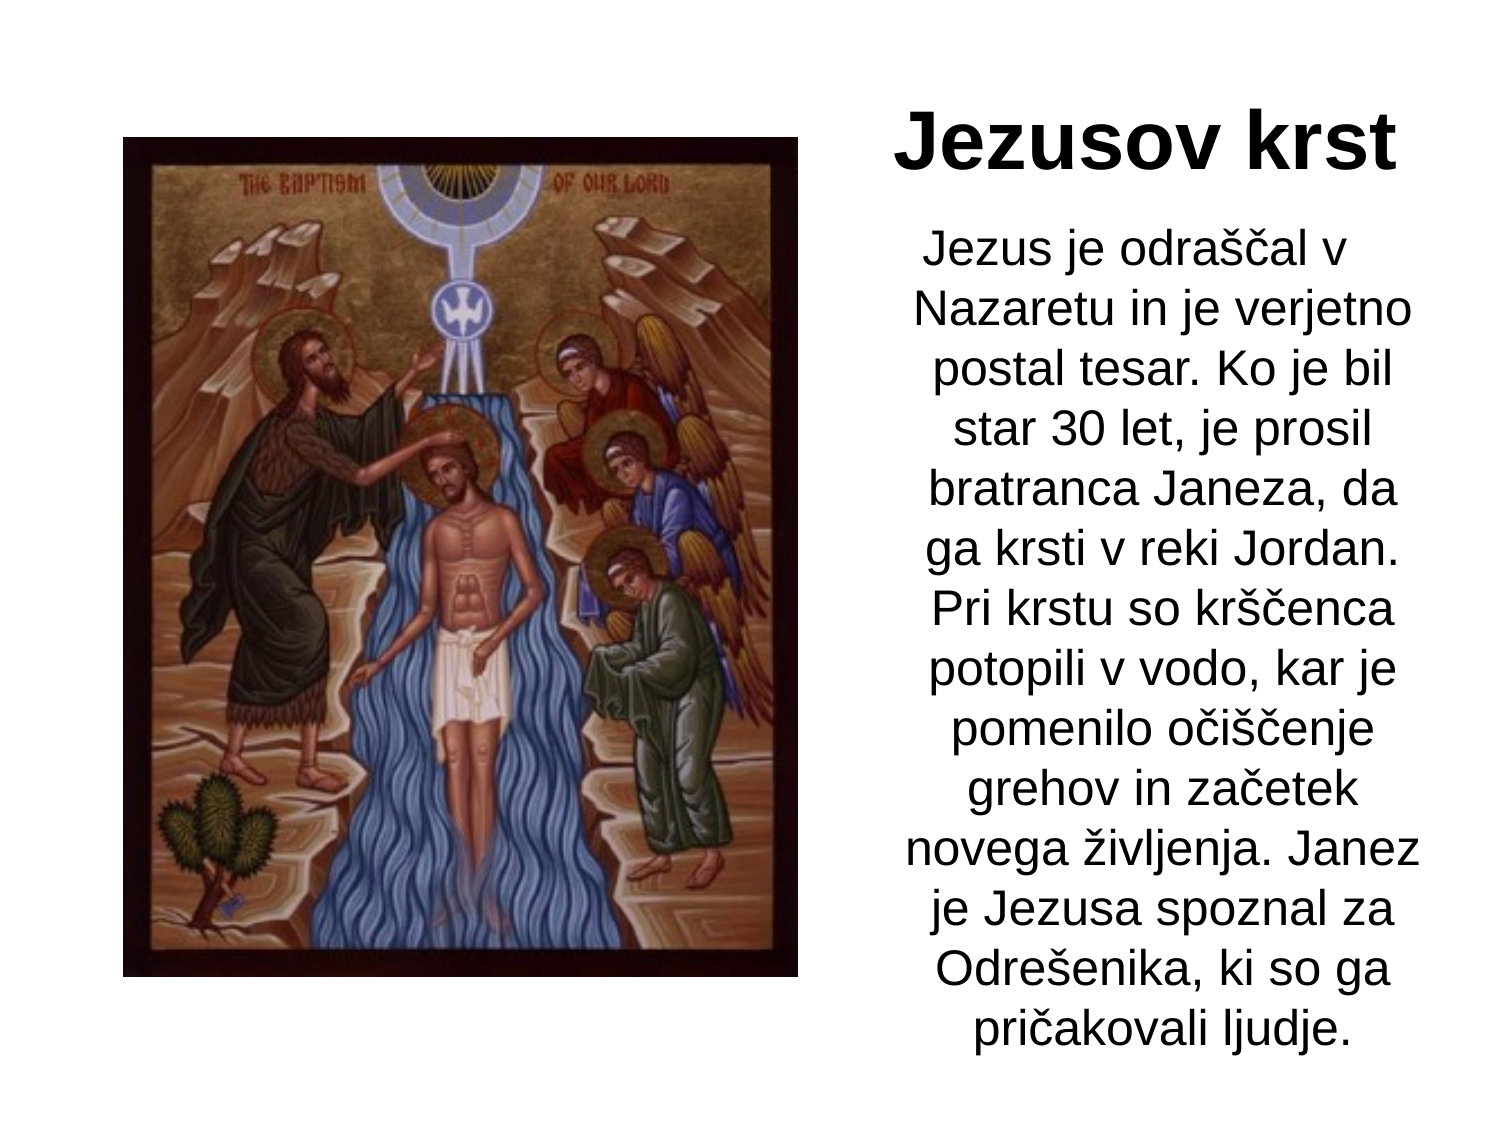

# Jezusov krst
Jezus je odraščal v Nazaretu in je verjetno postal tesar. Ko je bil star 30 let, je prosil bratranca Janeza, da ga krsti v reki Jordan. Pri krstu so krščenca potopili v vodo, kar je pomenilo očiščenje grehov in začetek novega življenja. Janez je Jezusa spoznal za Odrešenika, ki so ga pričakovali ljudje.